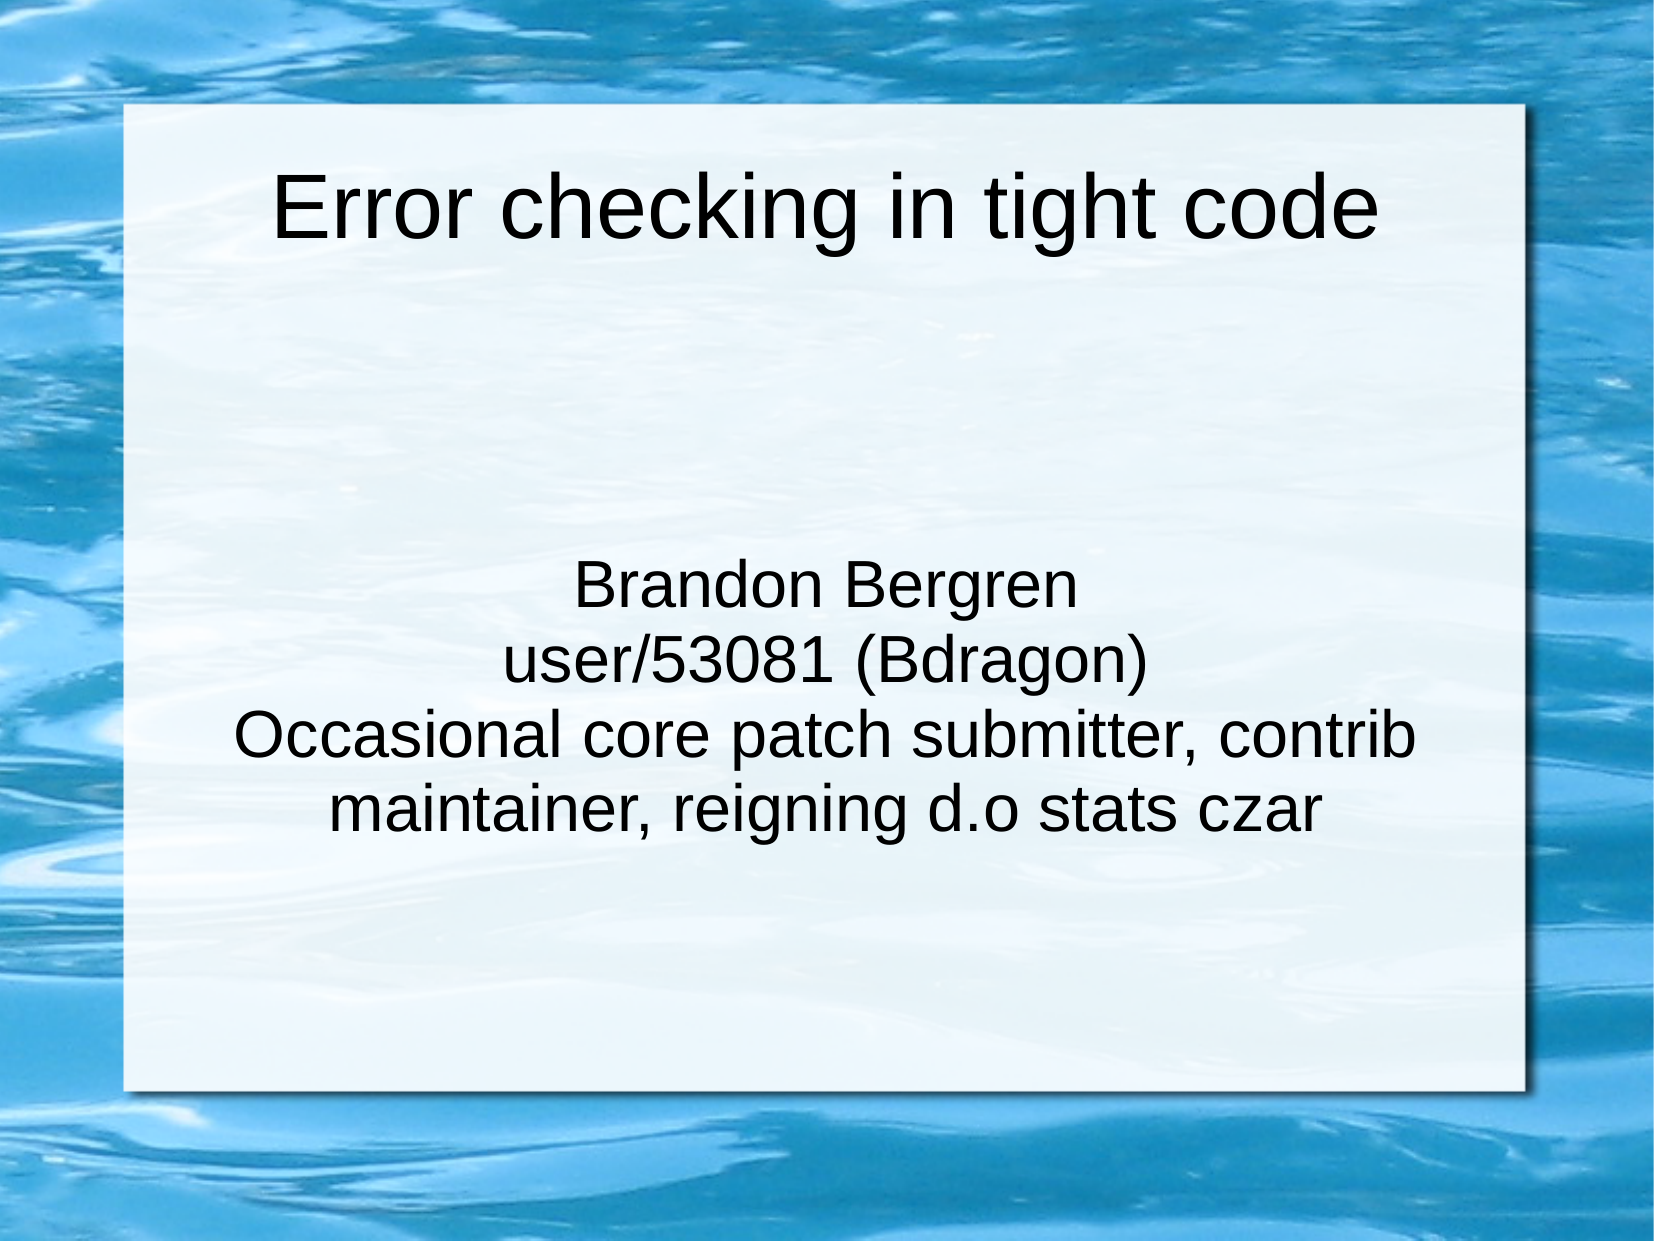

# Error checking in tight code
Brandon Bergren
user/53081 (Bdragon)
Occasional core patch submitter, contrib maintainer, reigning d.o stats czar